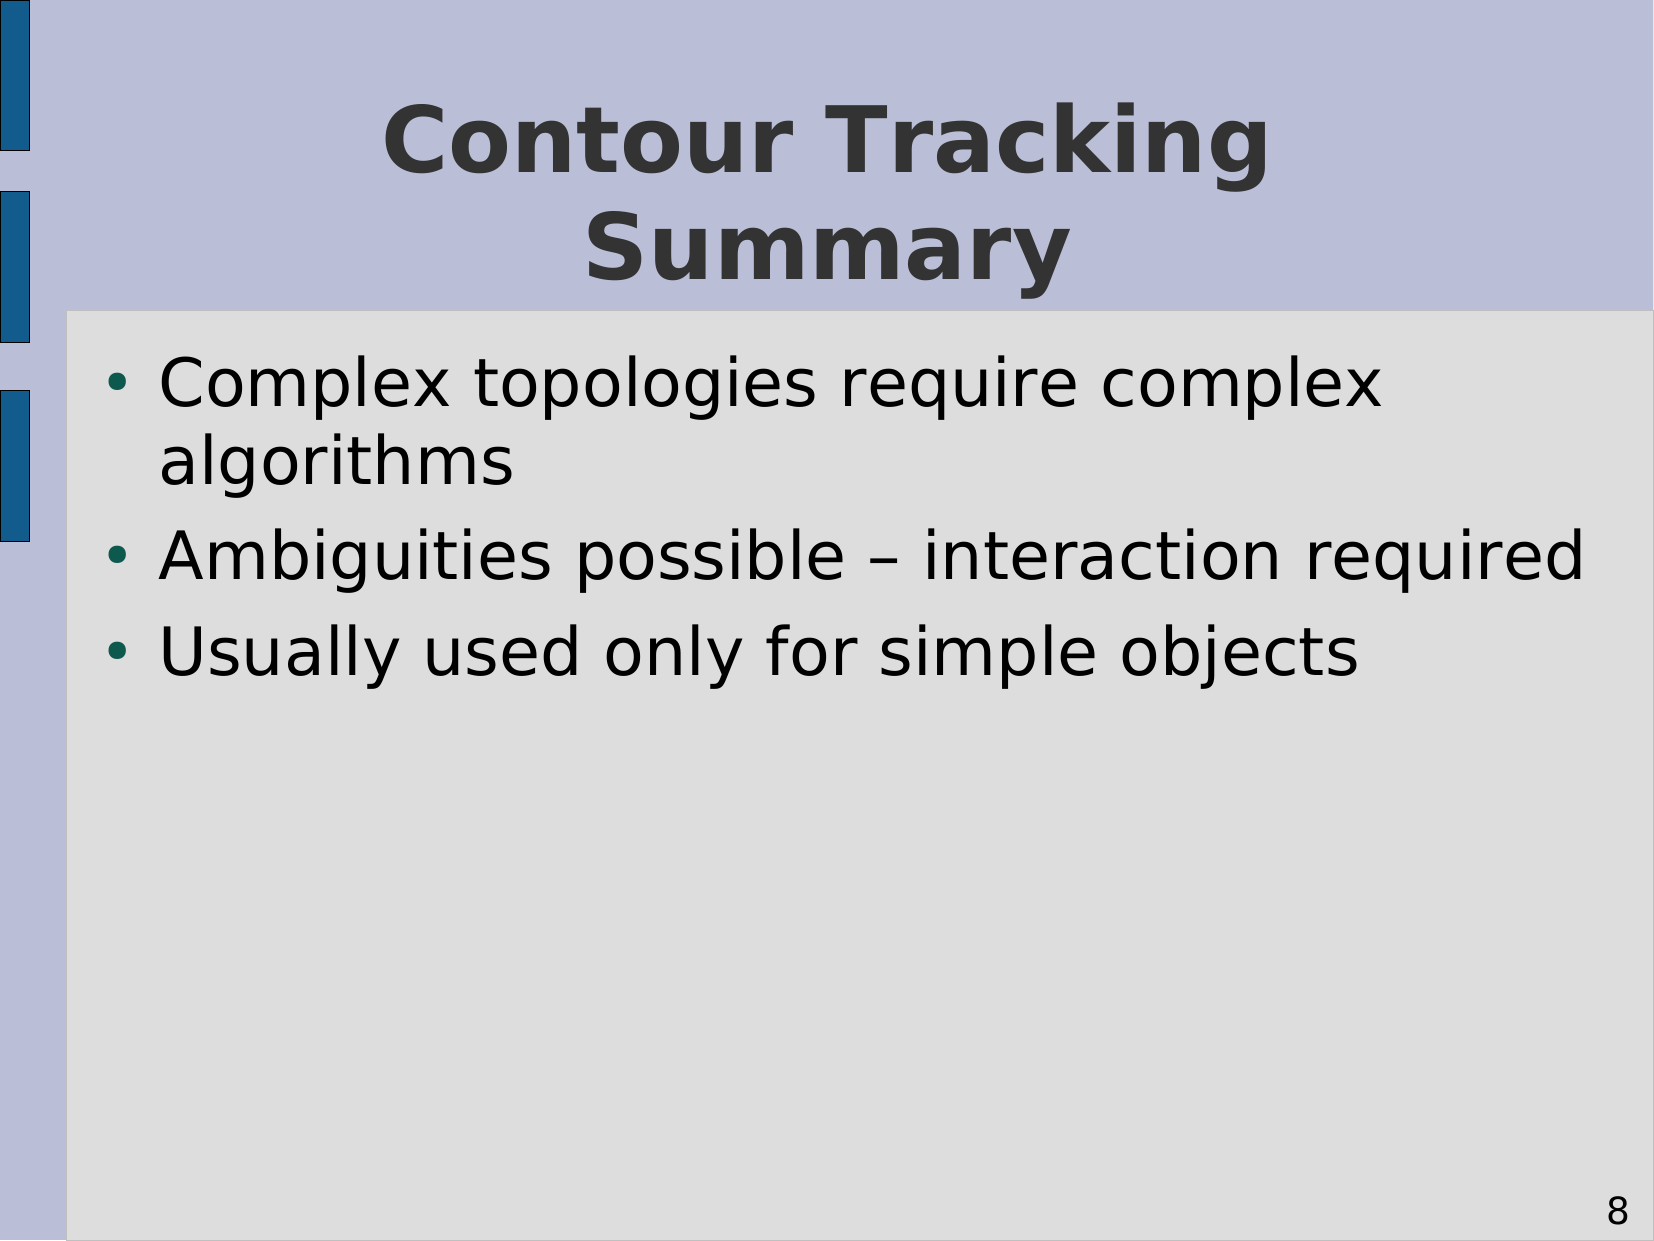

# Contour Tracking Summary
Complex topologies require complex algorithms
Ambiguities possible – interaction required
Usually used only for simple objects